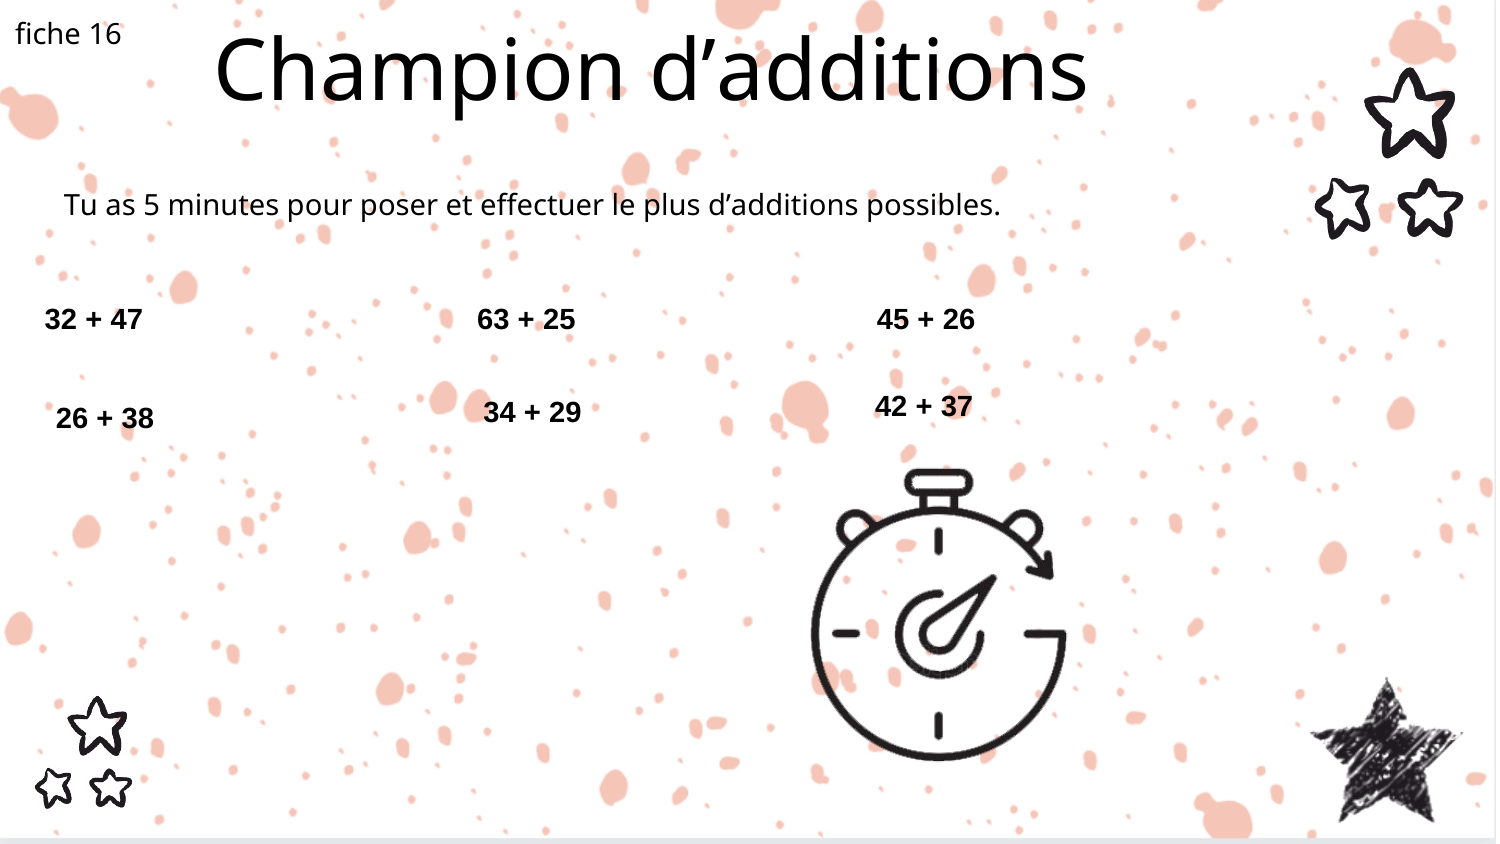

fiche 16
Champion d’additions
Tu as 5 minutes pour poser et effectuer le plus d’additions possibles.
 32 + 47
 63 + 25
 45 + 26
 42 + 37
 34 + 29
 26 + 38